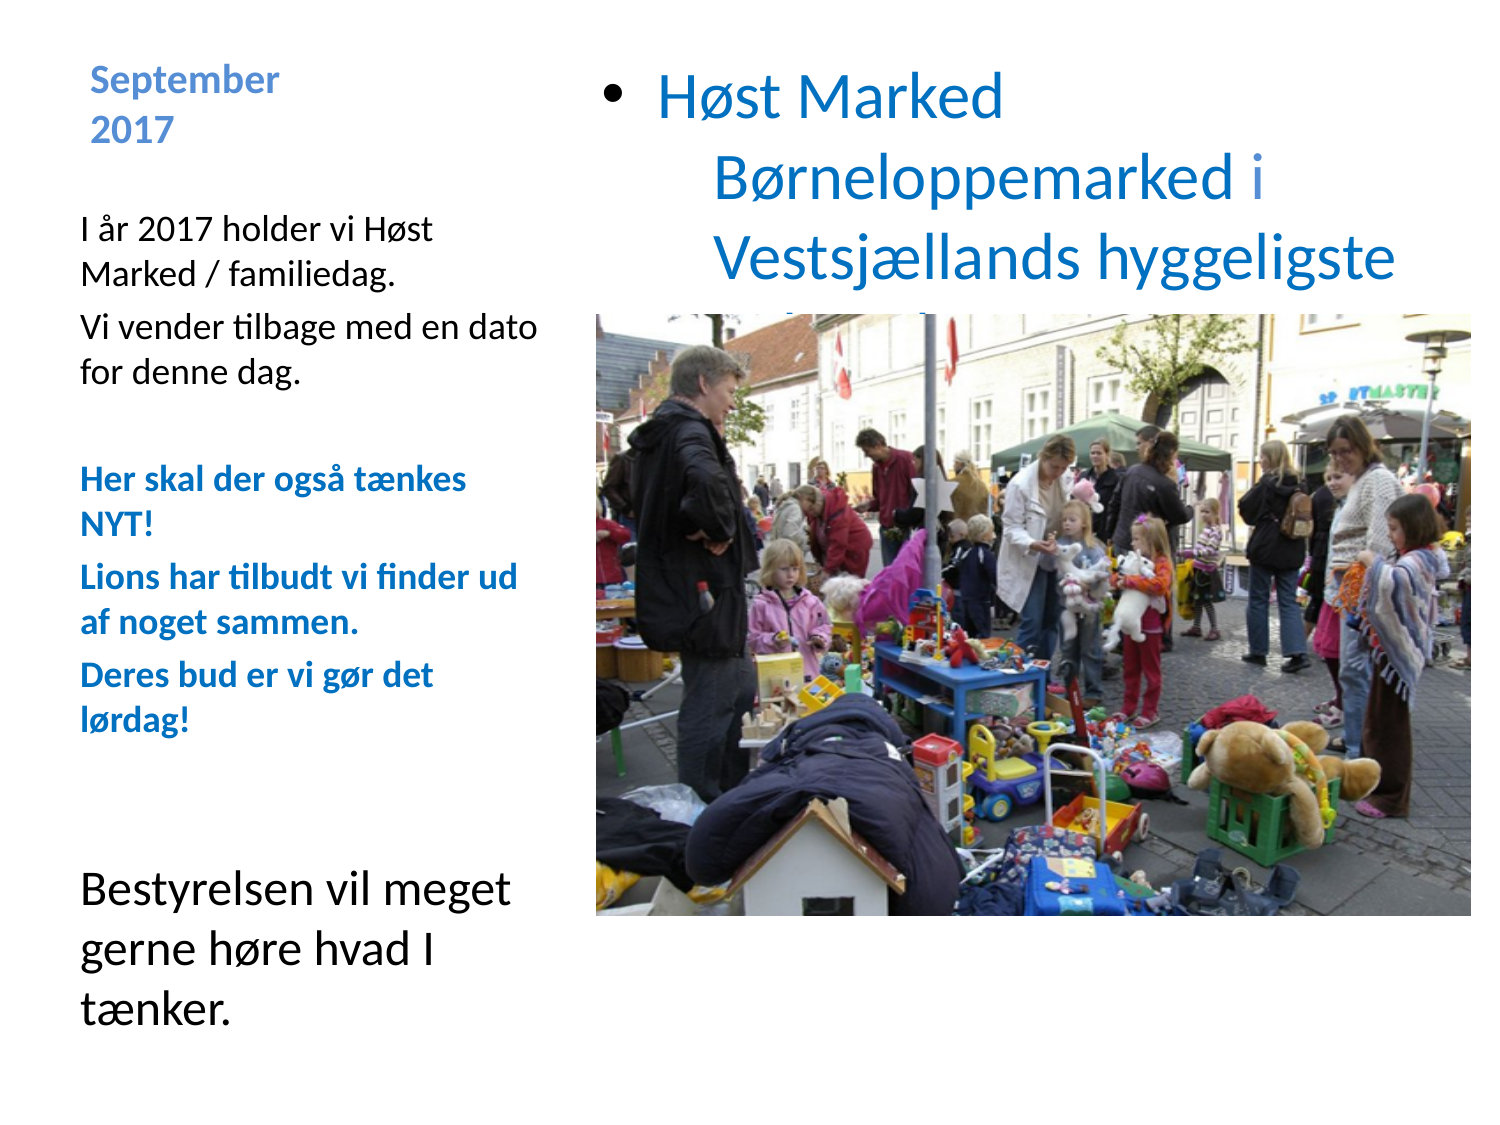

# September 2017
Høst Marked Børneloppemarked i Vestsjællands hyggeligste Købstad.
I år 2017 holder vi Høst Marked / familiedag.
Vi vender tilbage med en dato for denne dag.
Her skal der også tænkes NYT!
Lions har tilbudt vi finder ud af noget sammen.
Deres bud er vi gør det lørdag!
Bestyrelsen vil meget gerne høre hvad I tænker.